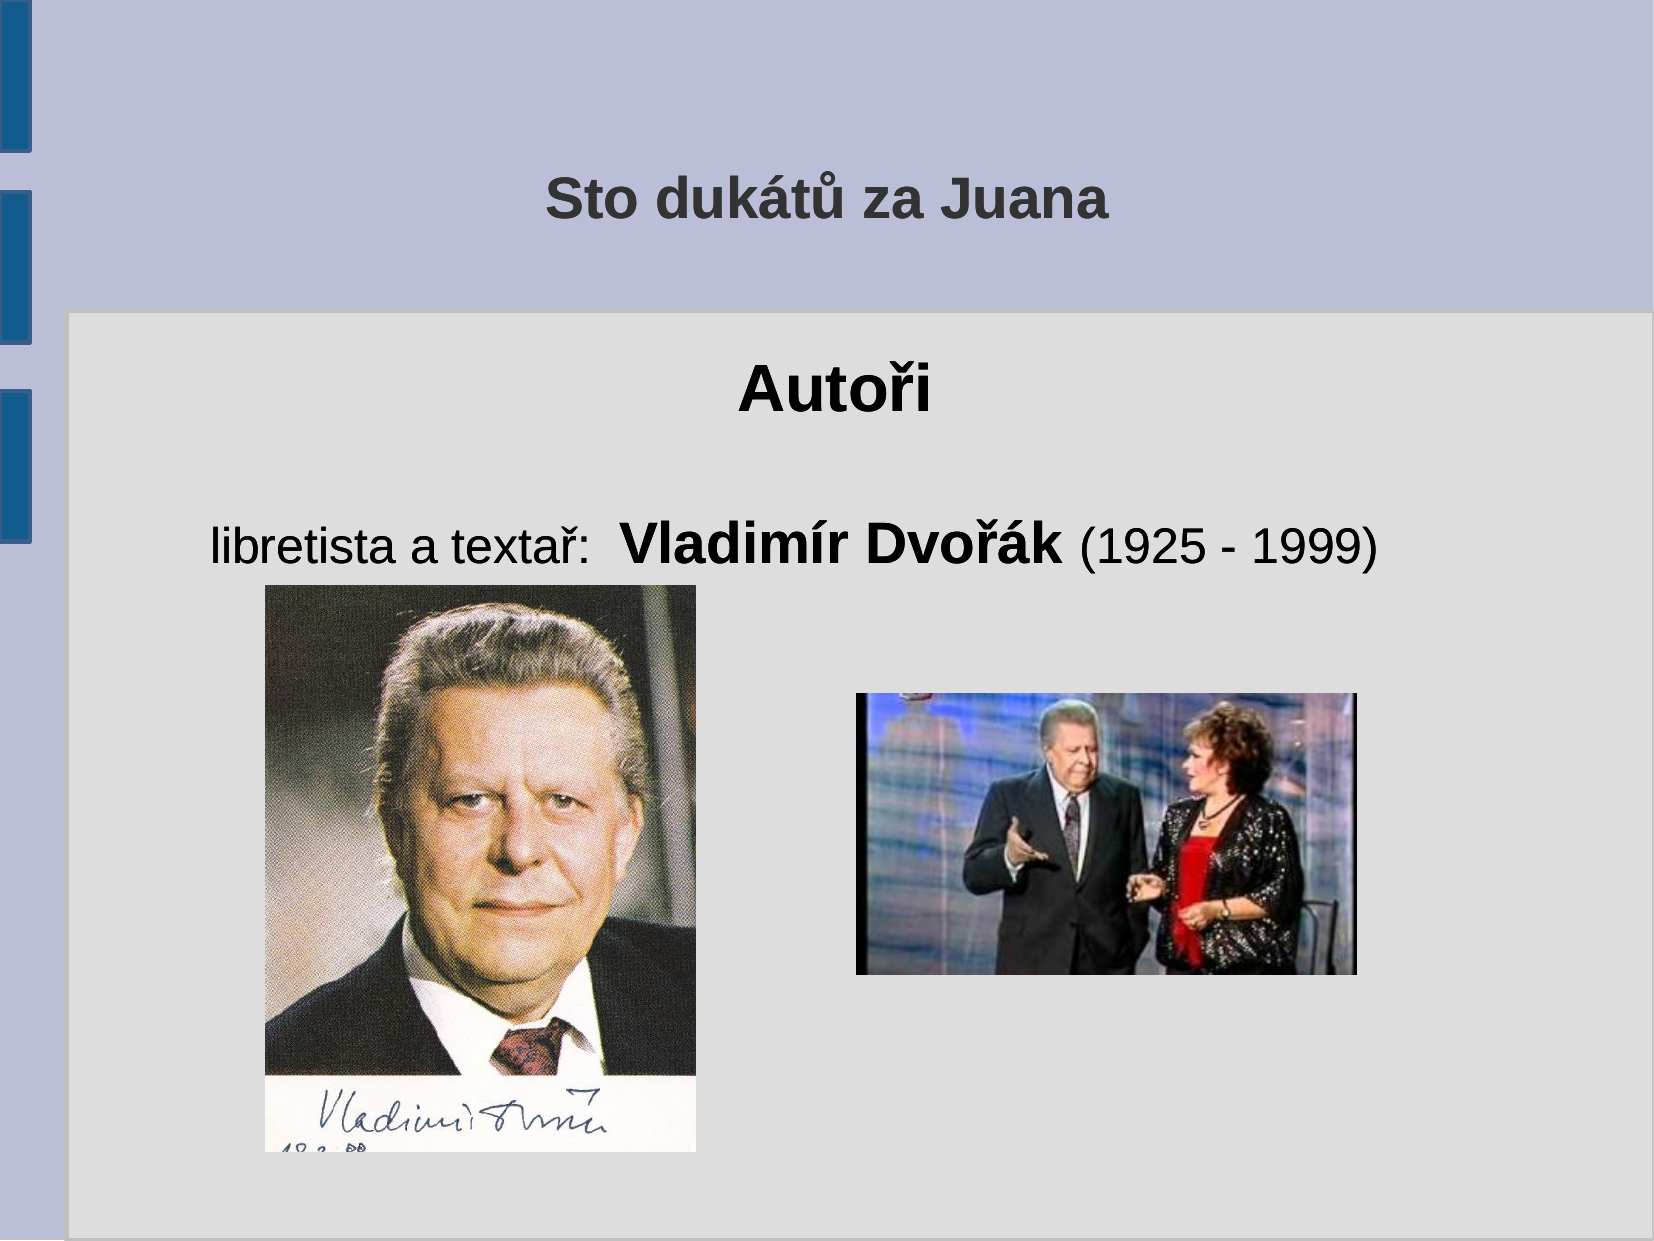

# Sto dukátů za Juana
Sto dukátů za Juana
 Autoři
libretista a textař: Vladimír Dvořák (1925 - 1999)
 Autoři
libretista a textař: Vladimír Dvořák (1925 - 1999)